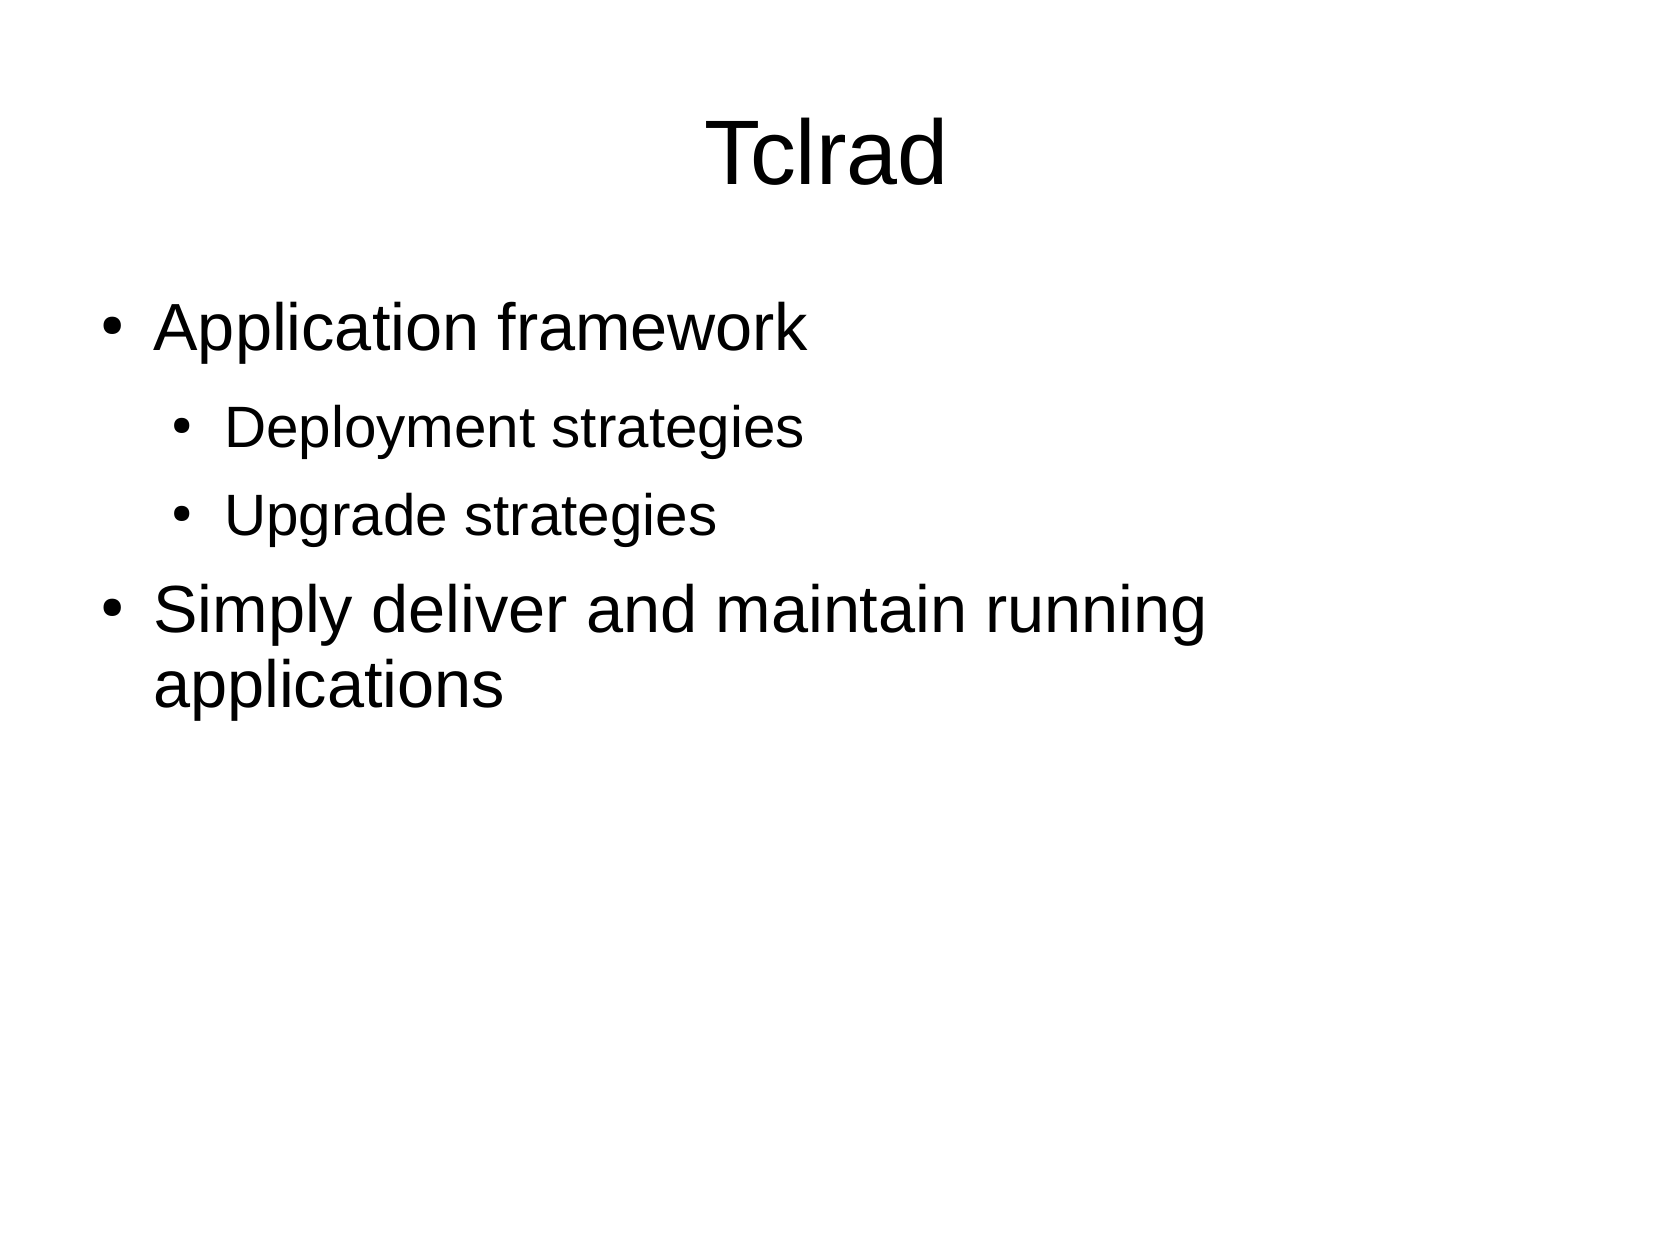

# Tclrad
Application framework
Deployment strategies
Upgrade strategies
Simply deliver and maintain running applications